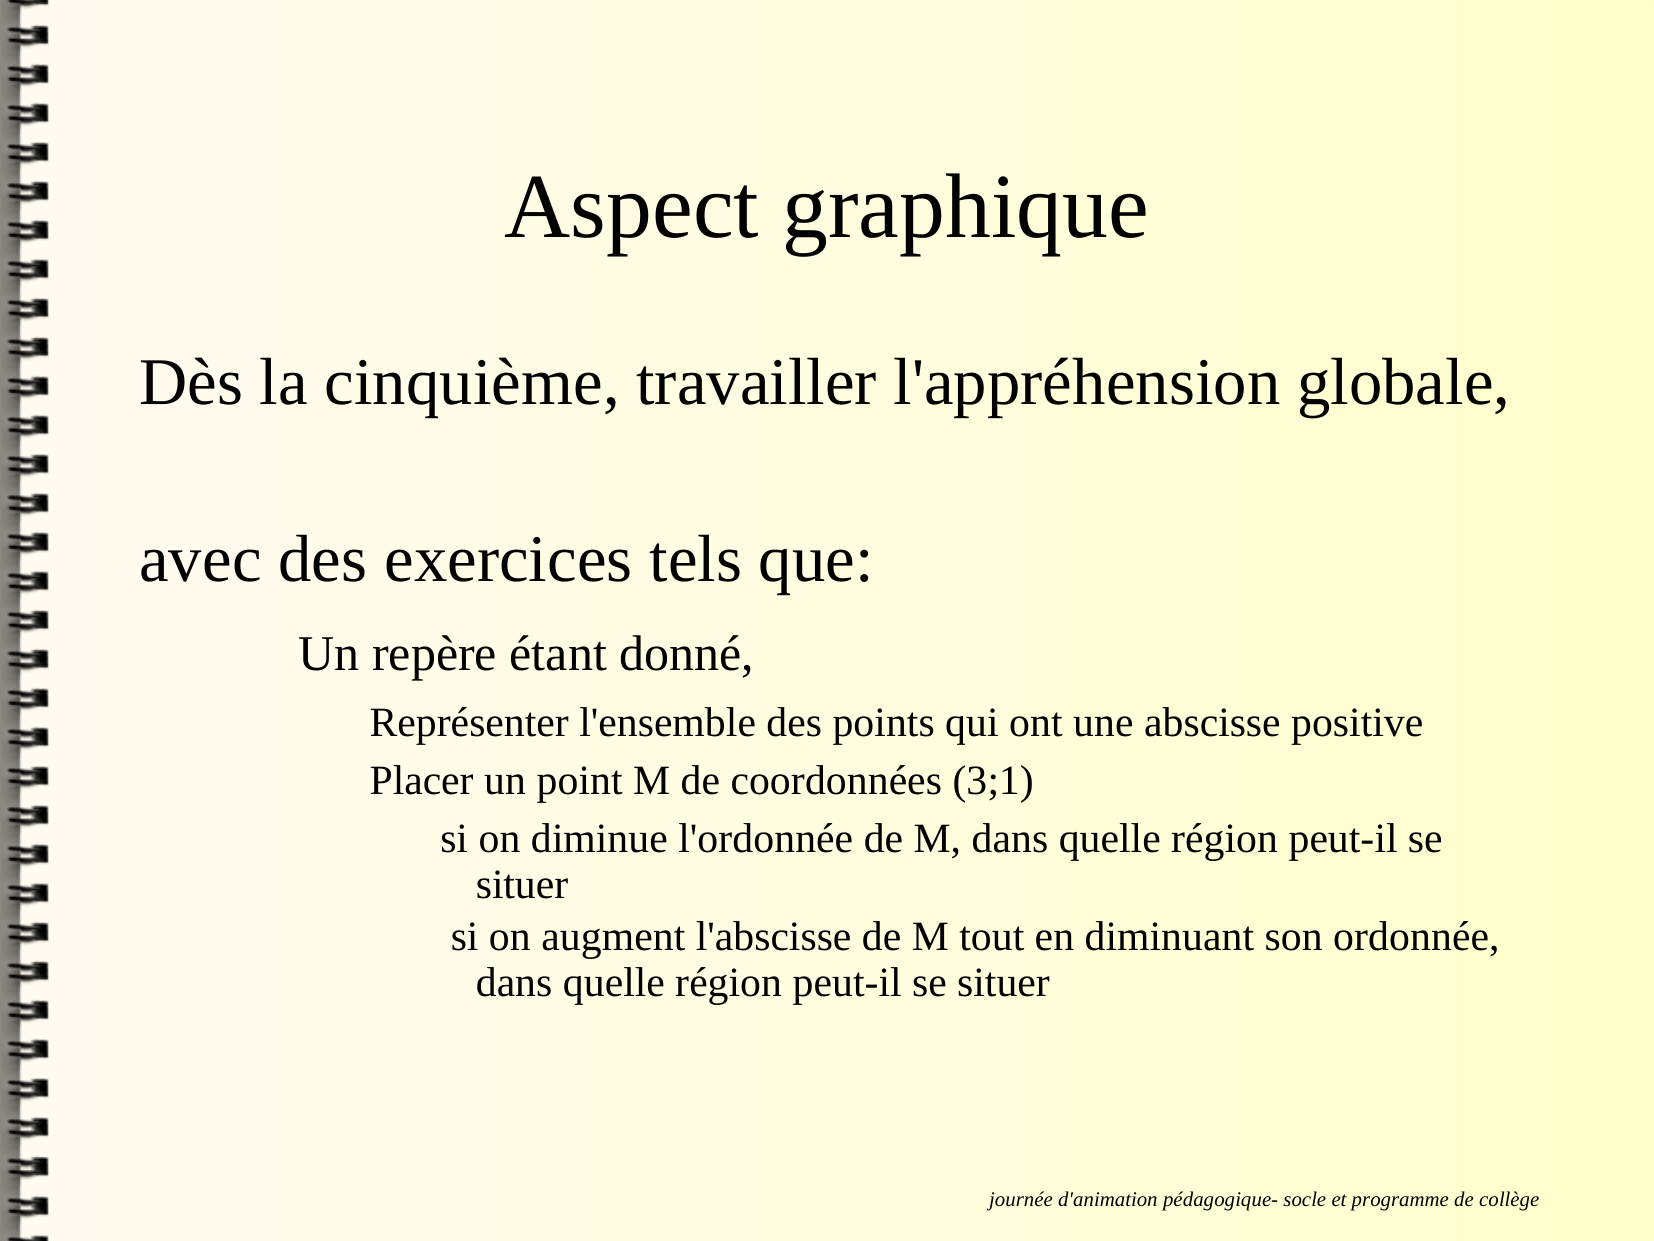

# Aspect graphique
Dès la cinquième, travailler l'appréhension globale,
avec des exercices tels que:
Un repère étant donné,
Représenter l'ensemble des points qui ont une abscisse positive
Placer un point M de coordonnées (3;1)
si on diminue l'ordonnée de M, dans quelle région peut-il se situer
 si on augment l'abscisse de M tout en diminuant son ordonnée, dans quelle région peut-il se situer
journée d'animation pédagogique- socle et programme de collège